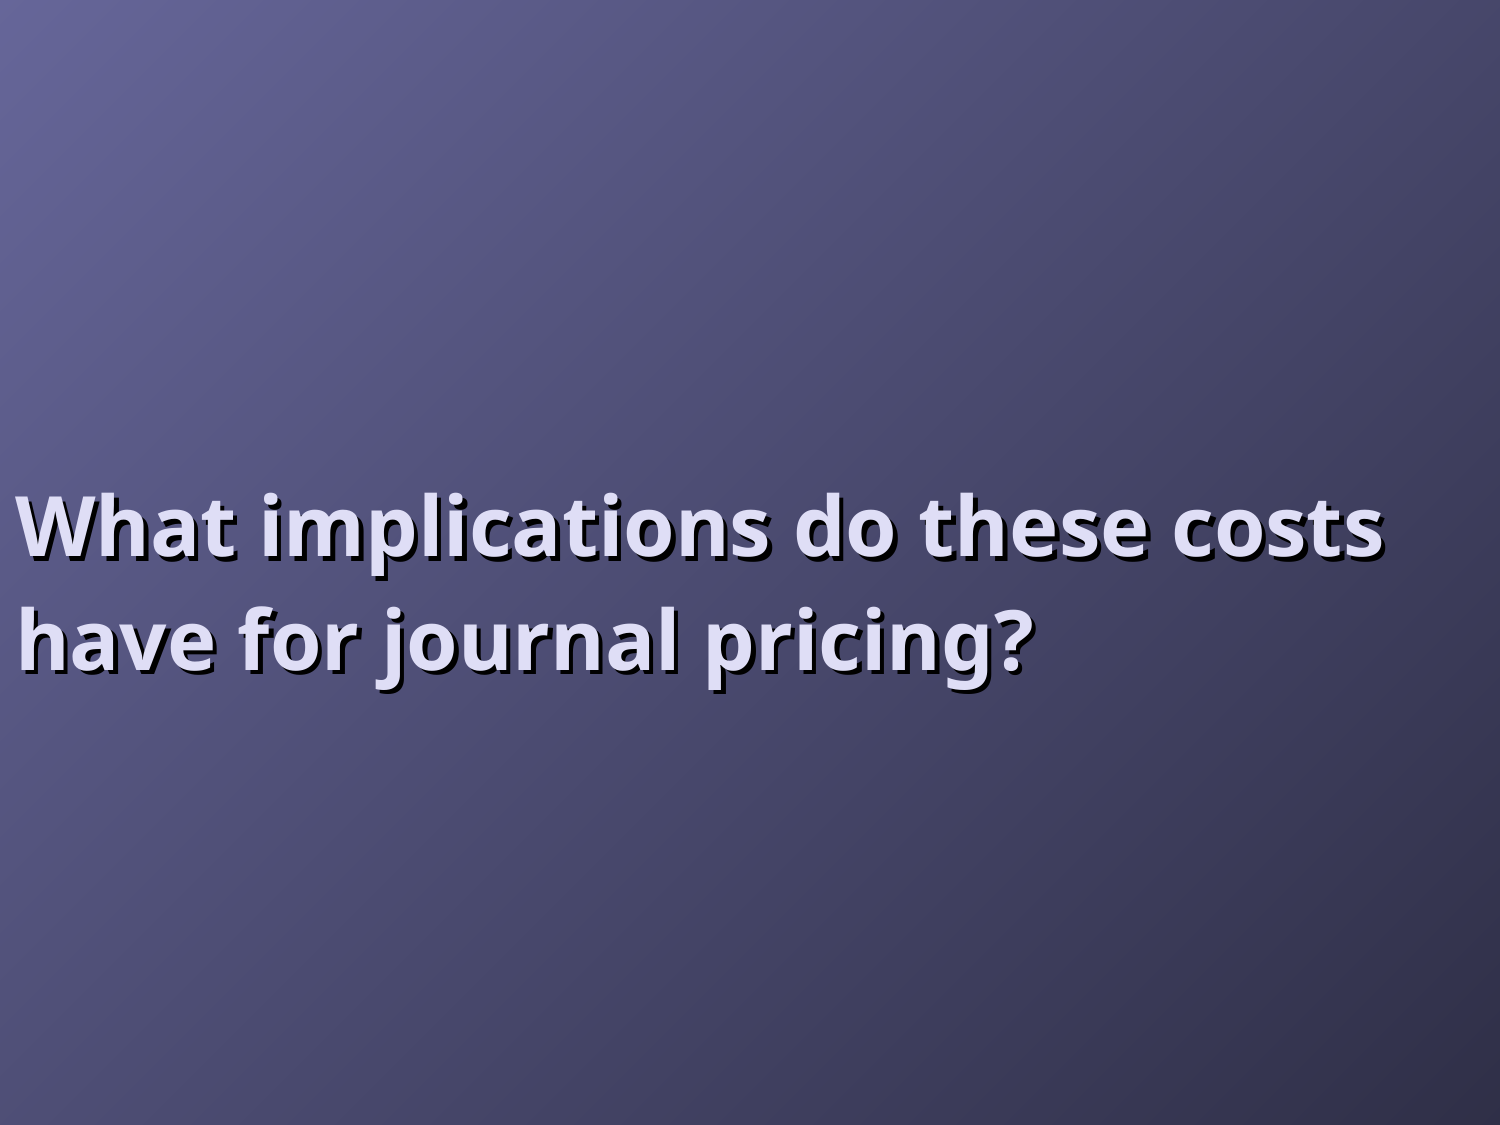

# What implications do these costs have for journal pricing?